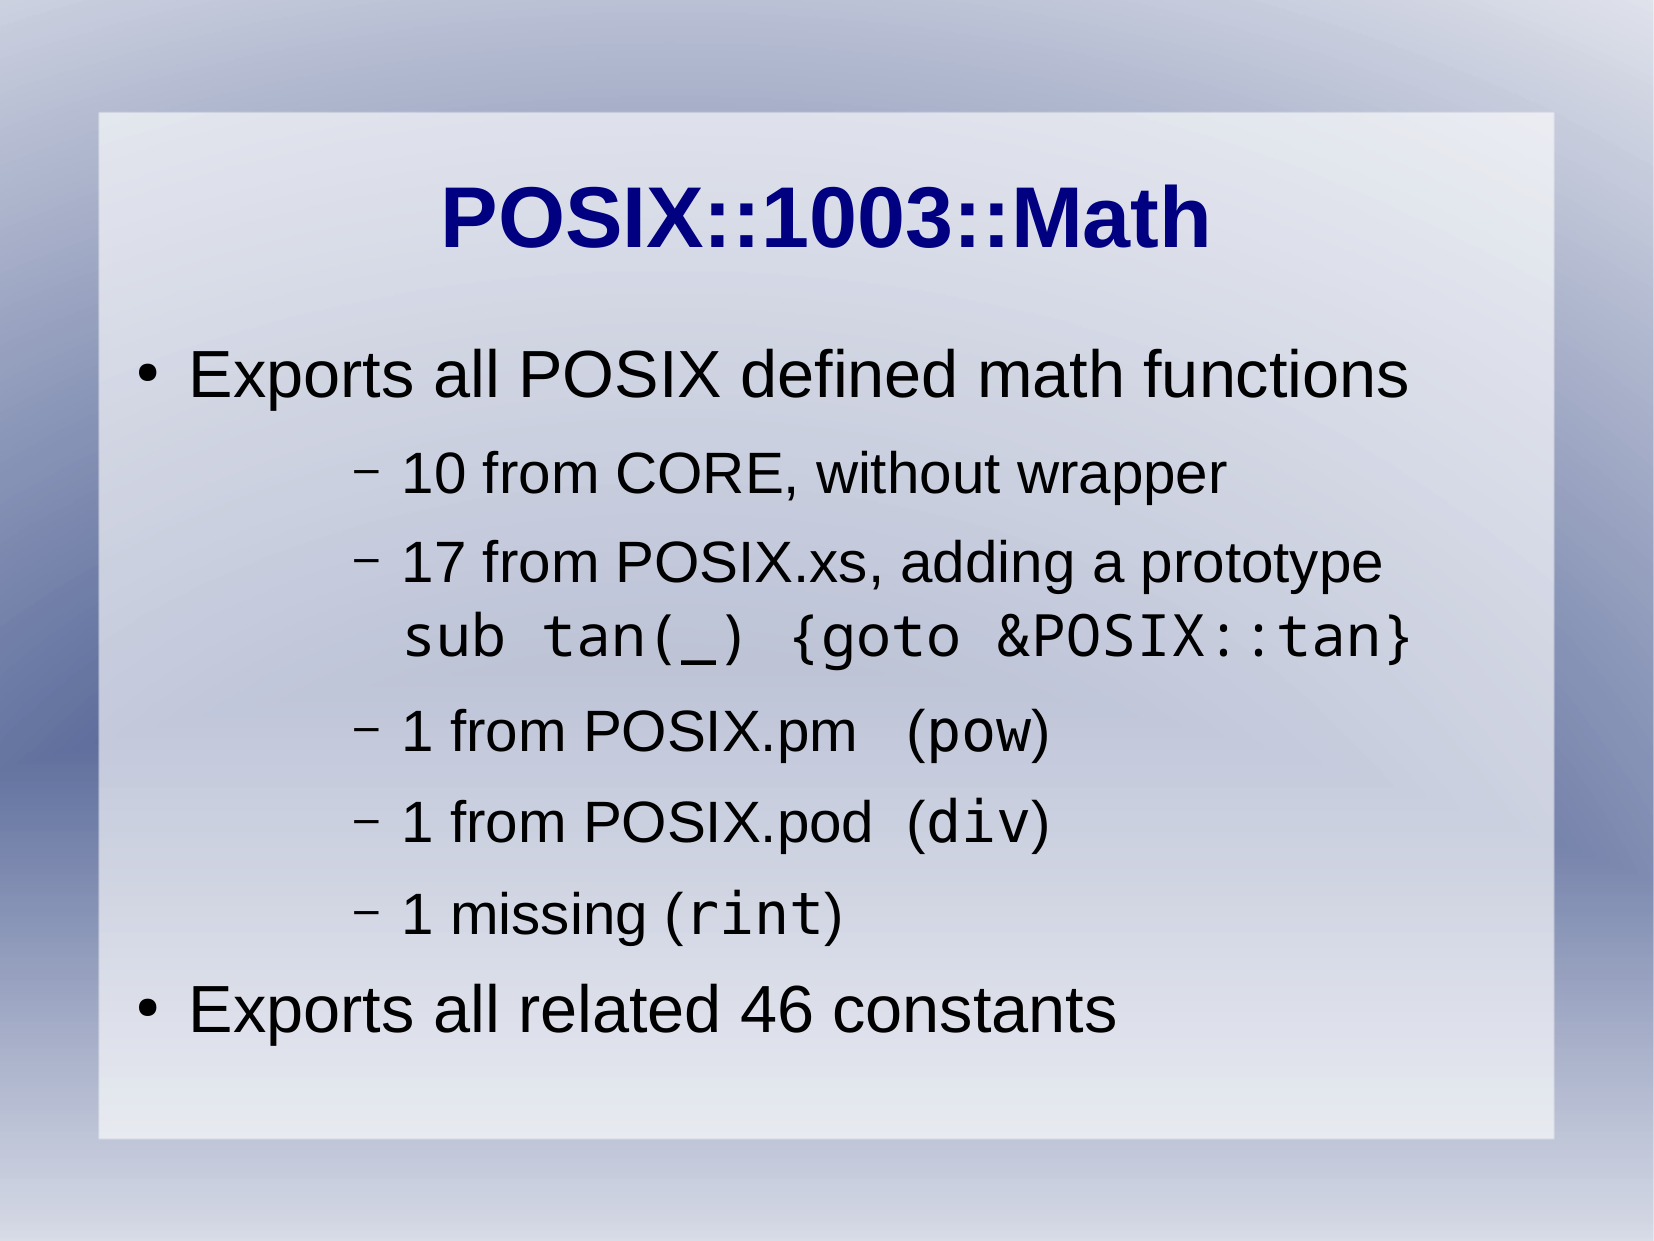

# POSIX::1003::Math
Exports all POSIX defined math functions
10 from CORE, without wrapper
17 from POSIX.xs, adding a prototype
sub tan(_) {goto &POSIX::tan}
1 from POSIX.pm (pow)
1 from POSIX.pod (div)
1 missing (rint)
Exports all related 46 constants